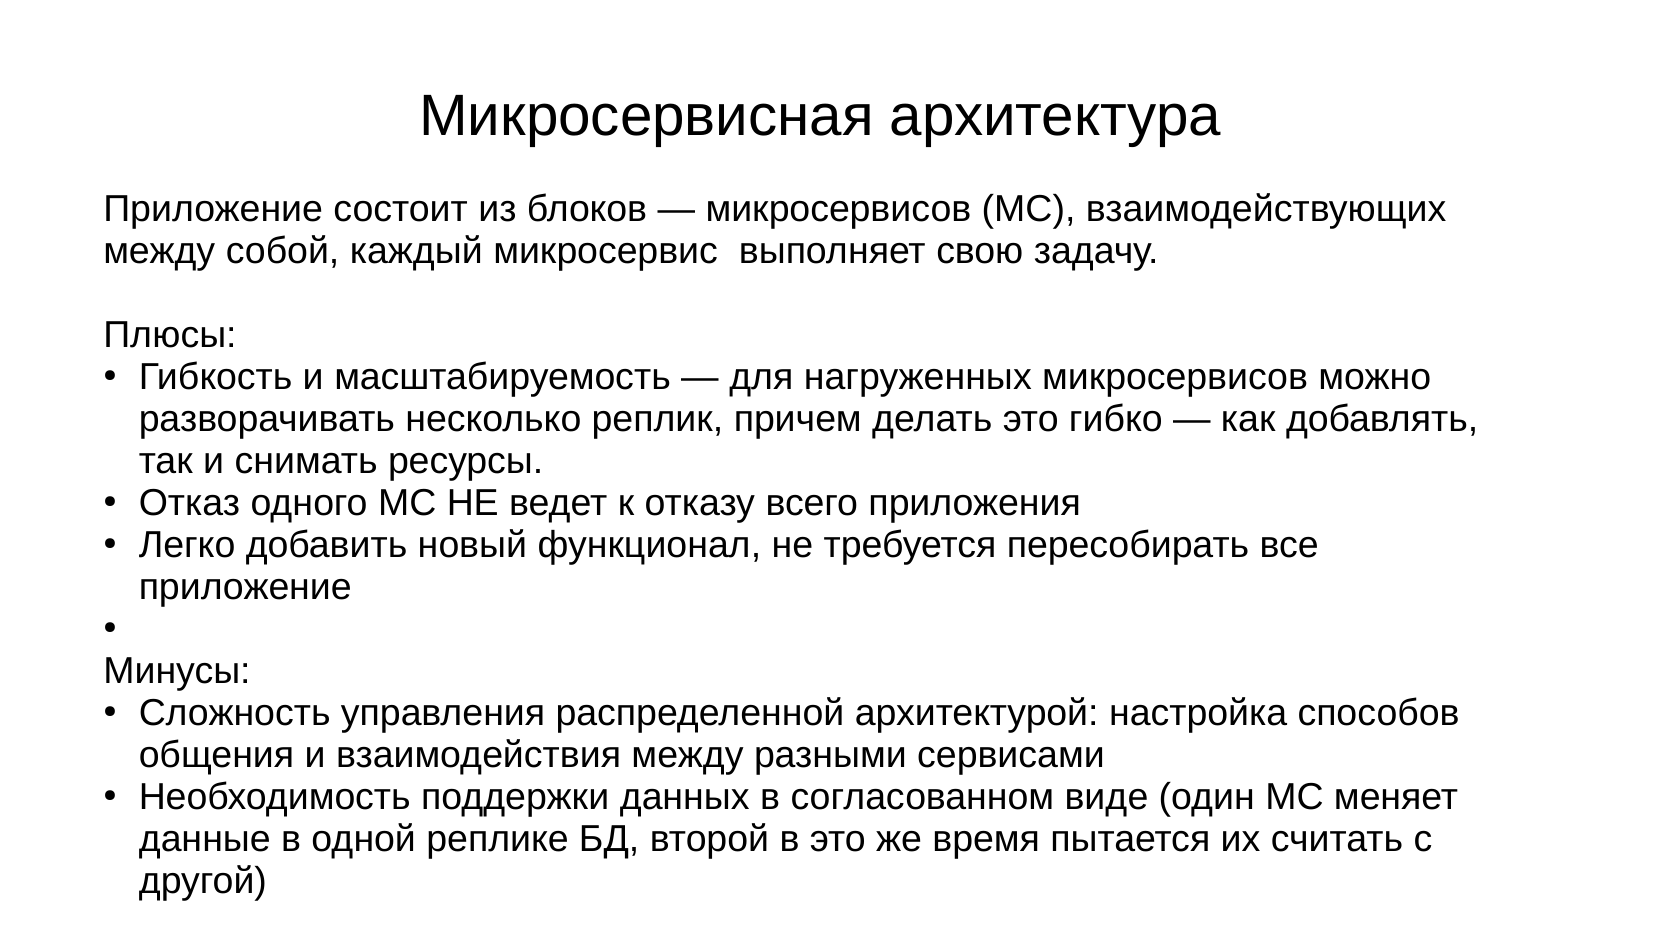

# Микросервисная архитектура
Приложение состоит из блоков — микросервисов (МС), взаимодействующих между собой, каждый микросервис выполняет свою задачу.
Плюсы:
Гибкость и масштабируемость — для нагруженных микросервисов можно разворачивать несколько реплик, причем делать это гибко — как добавлять, так и снимать ресурсы.
Отказ одного МС НЕ ведет к отказу всего приложения
Легко добавить новый функционал, не требуется пересобирать все приложение
Минусы:
Сложность управления распределенной архитектурой: настройка способов общения и взаимодействия между разными сервисами
Необходимость поддержки данных в согласованном виде (один МС меняет данные в одной реплике БД, второй в это же время пытается их считать с другой)